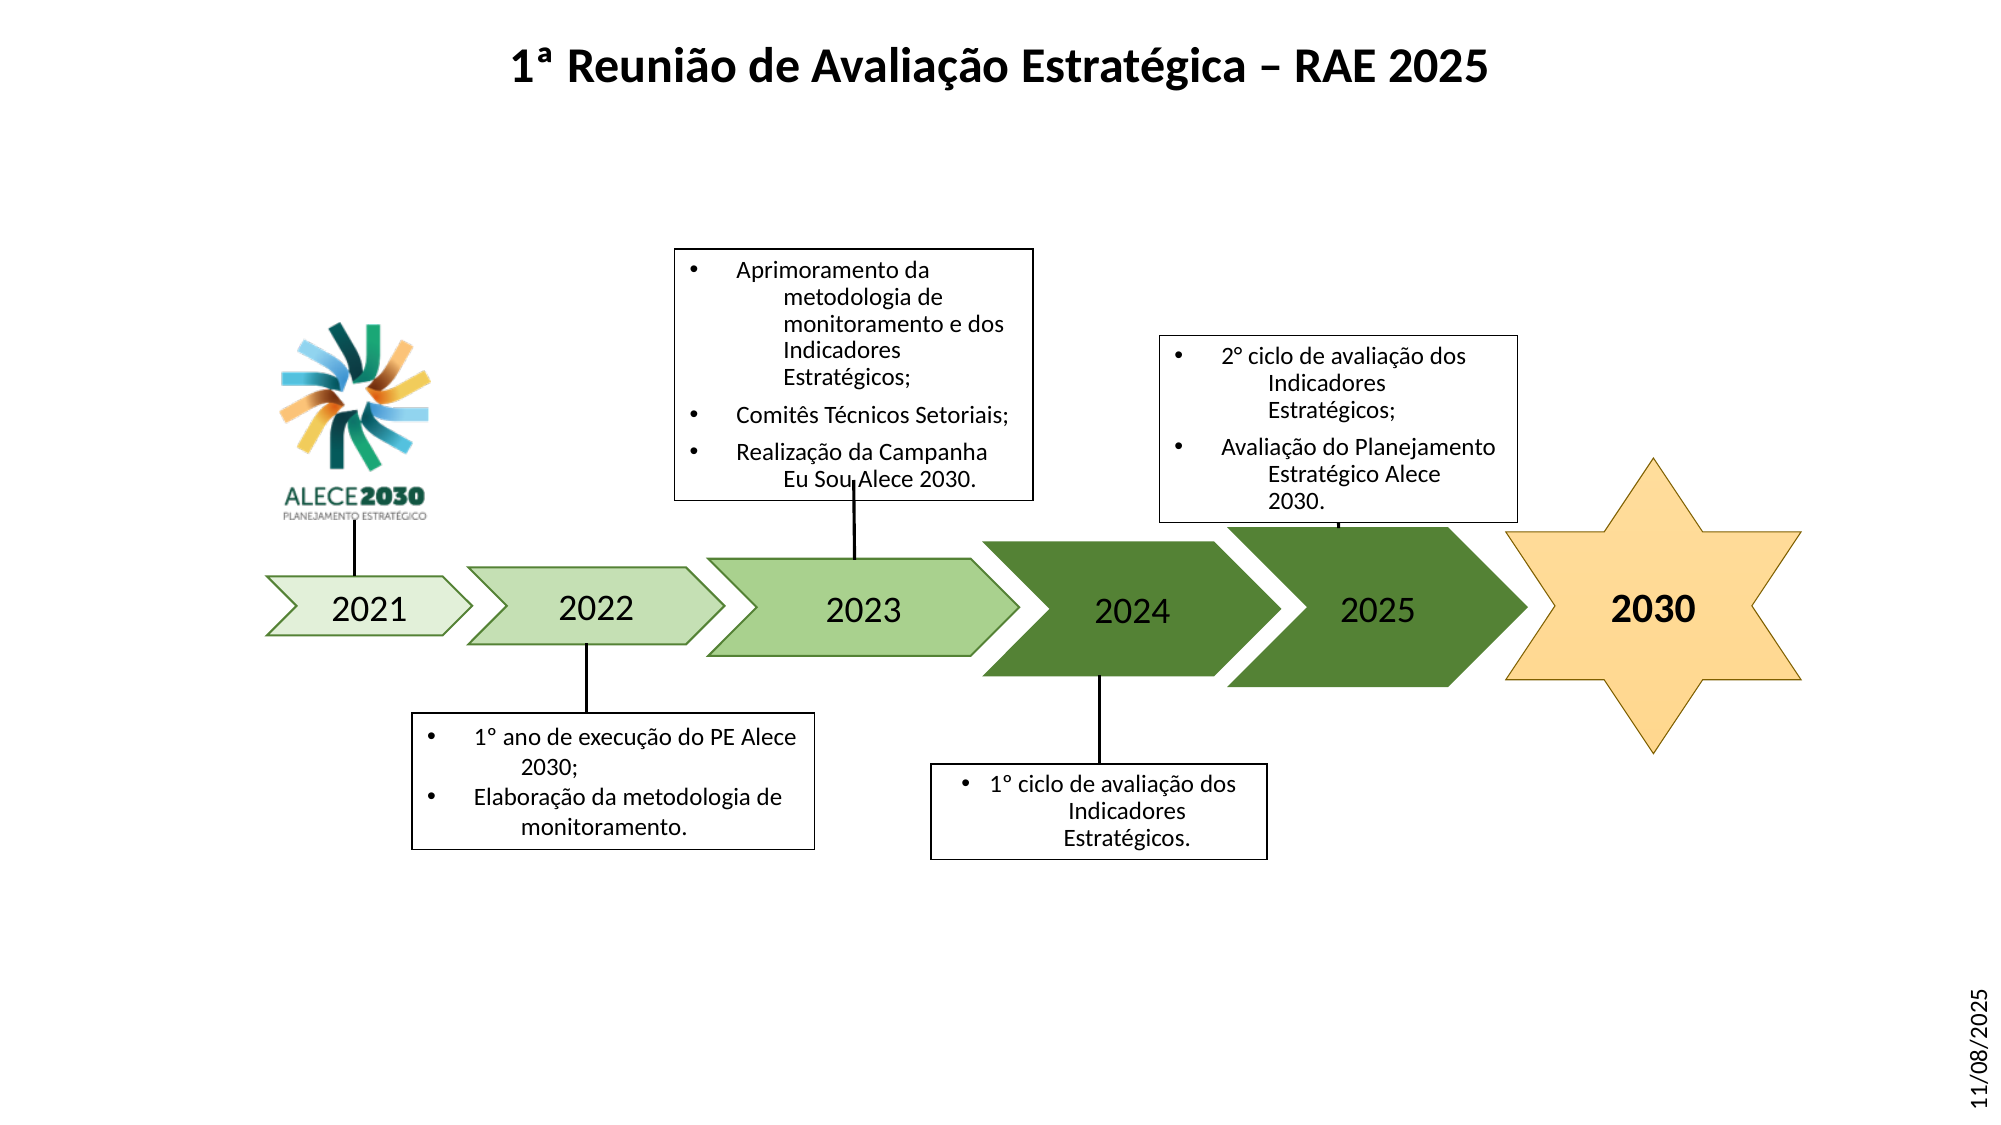

# 1ª Reunião de Avaliação Estratégica – RAE 2025
Aprimoramento da metodologia de monitoramento e dos Indicadores Estratégicos;
Comitês Técnicos Setoriais;
Realização da Campanha Eu Sou Alece 2030.
2° ciclo de avaliação dos Indicadores Estratégicos;
Avaliação do Planejamento Estratégico Alece 2030.
2030
2025
2024
2023
2022
2021
1º ano de execução do PE Alece 2030;
Elaboração da metodologia de monitoramento.
1º ciclo de avaliação dos Indicadores Estratégicos.
11/08/2025